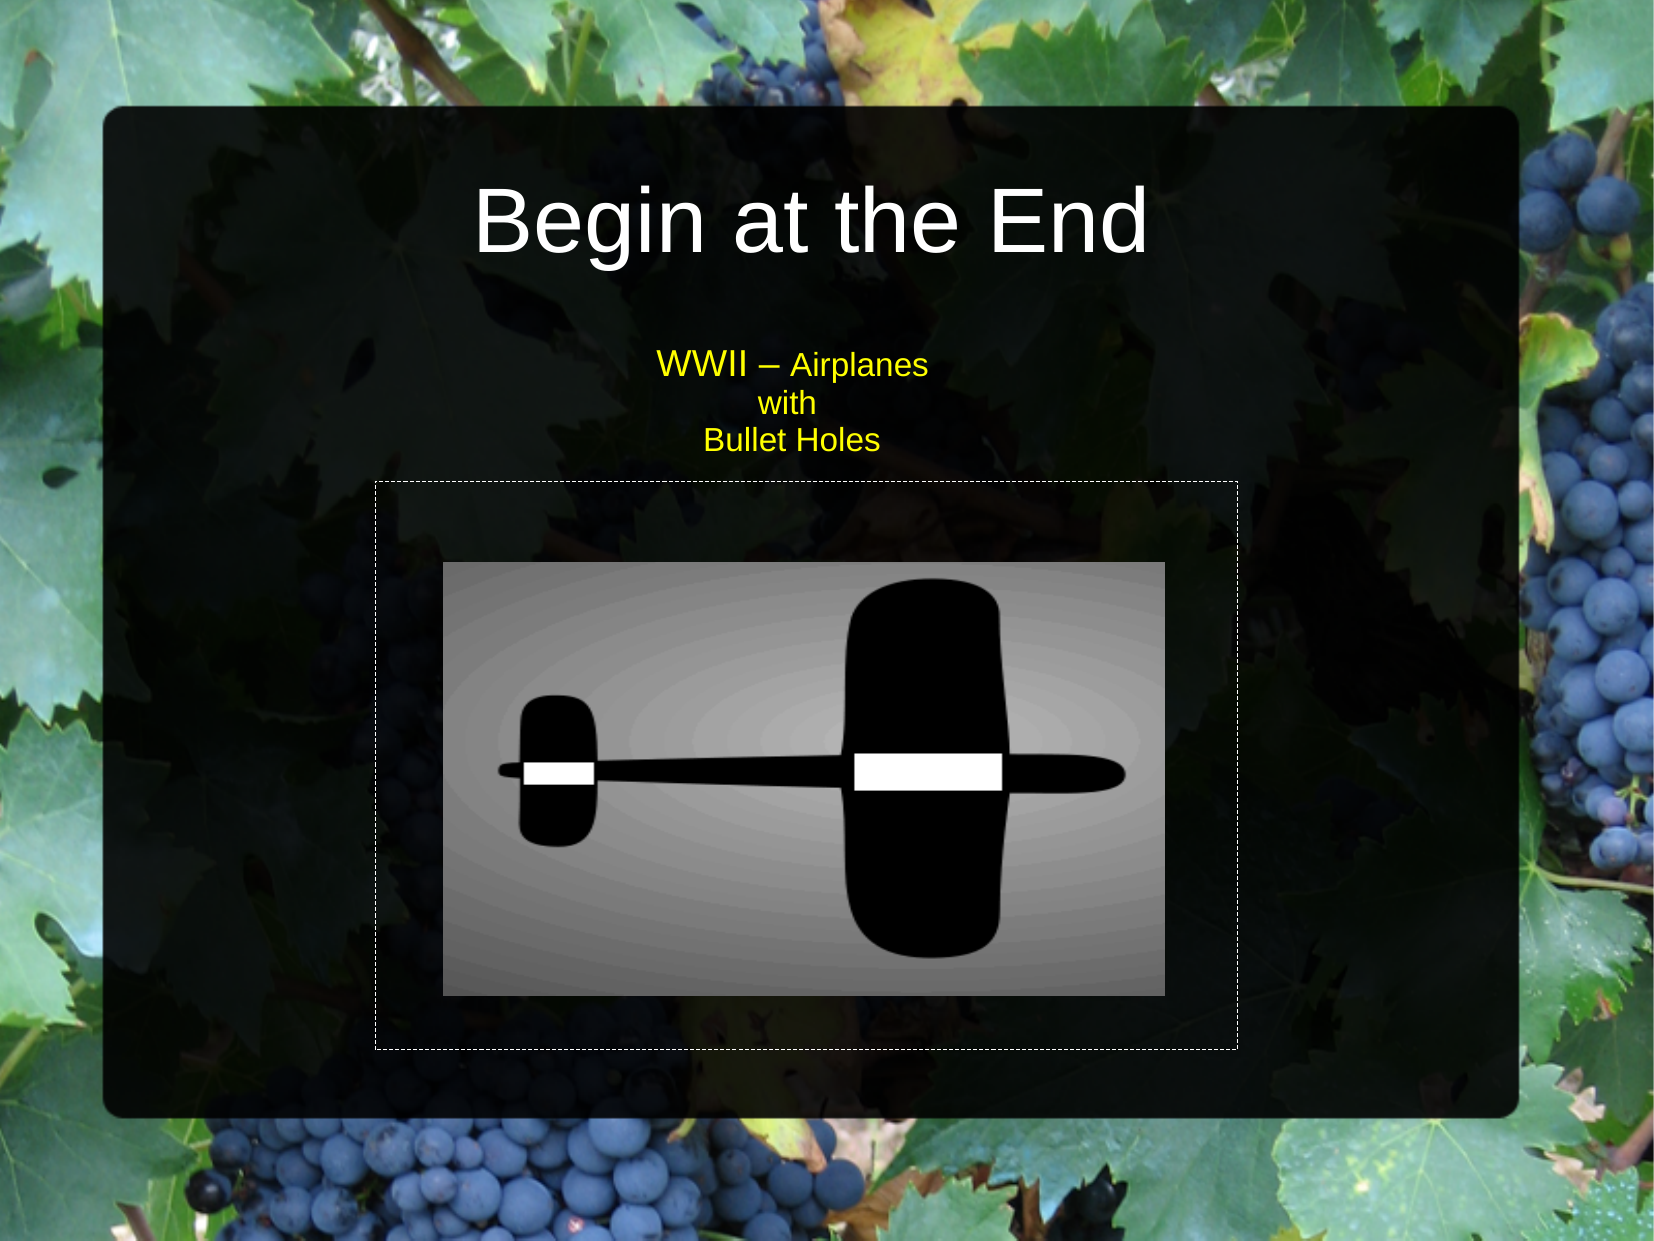

# Begin at the End
 WWII – Airplanes
with
 Bullet Holes